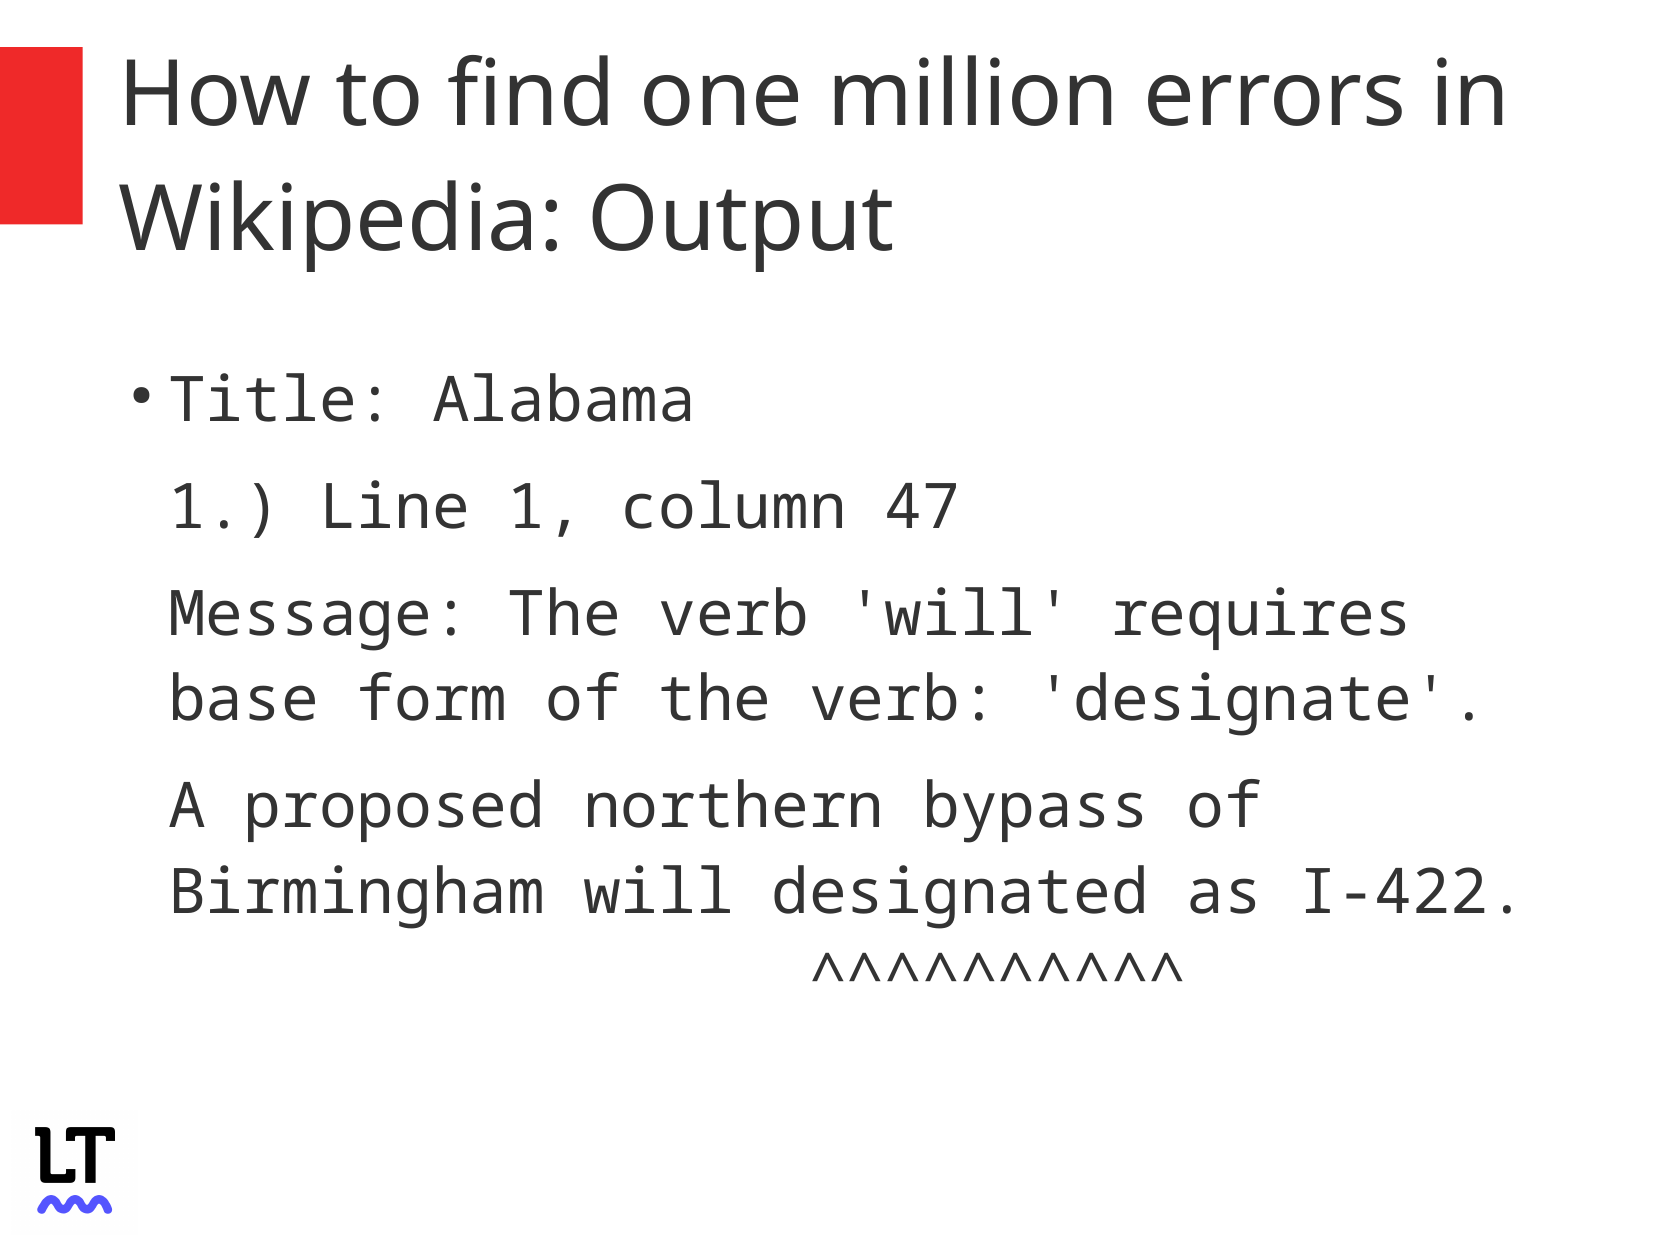

# How to find one million errors in Wikipedia: Output
Title: Alabama
1.) Line 1, column 47
Message: The verb 'will' requires base form of the verb: 'designate'.
A proposed northern bypass of Birmingham will designated as I-422. ^^^^^^^^^^